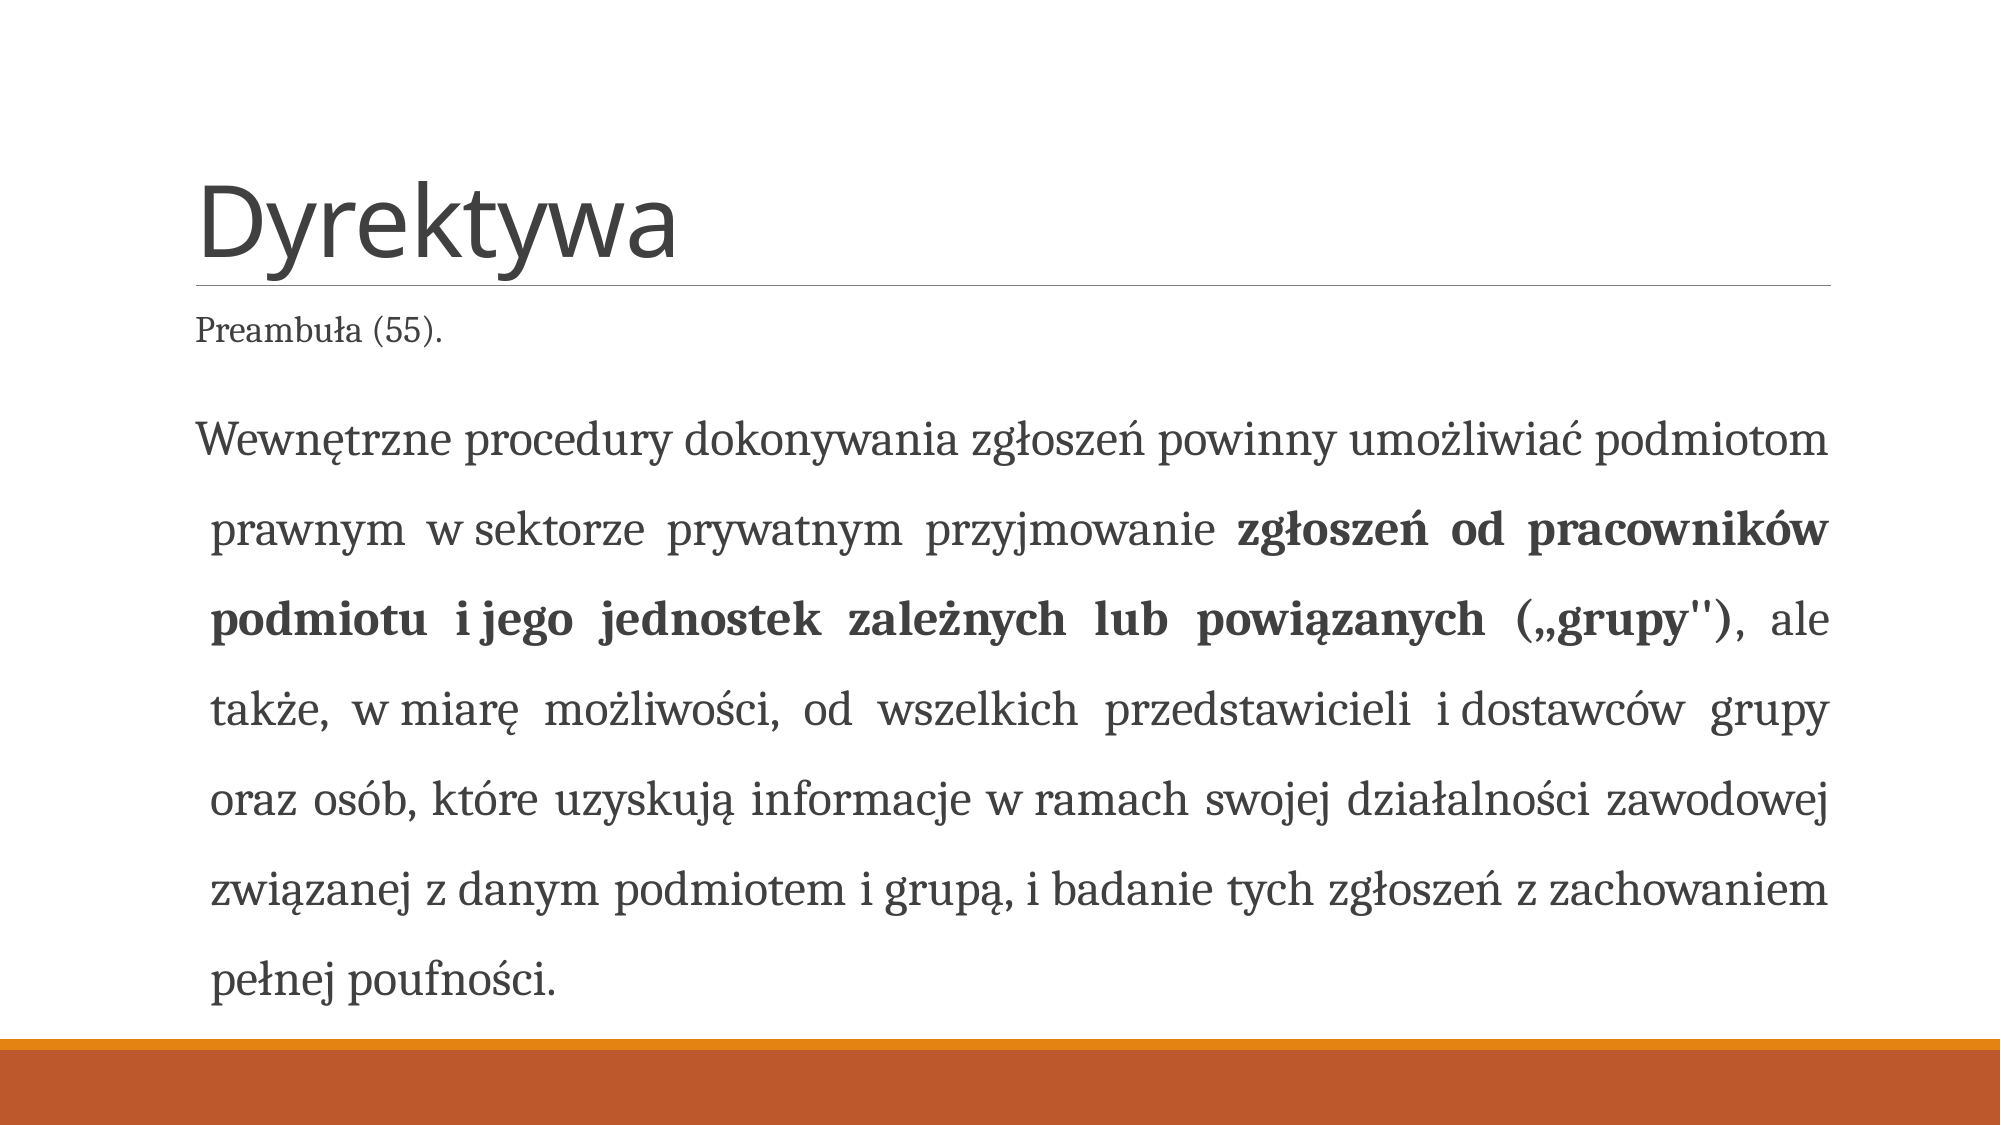

# Dyrektywa
Preambuła (55).
Wewnętrzne procedury dokonywania zgłoszeń powinny umożliwiać podmiotom prawnym w sektorze prywatnym przyjmowanie zgłoszeń od pracowników podmiotu i jego jednostek zależnych lub powiązanych (,,grupy''), ale także, w miarę możliwości, od wszelkich przedstawicieli i dostawców grupy oraz osób, które uzyskują informacje w ramach swojej działalności zawodowej związanej z danym podmiotem i grupą, i badanie tych zgłoszeń z zachowaniem pełnej poufności.